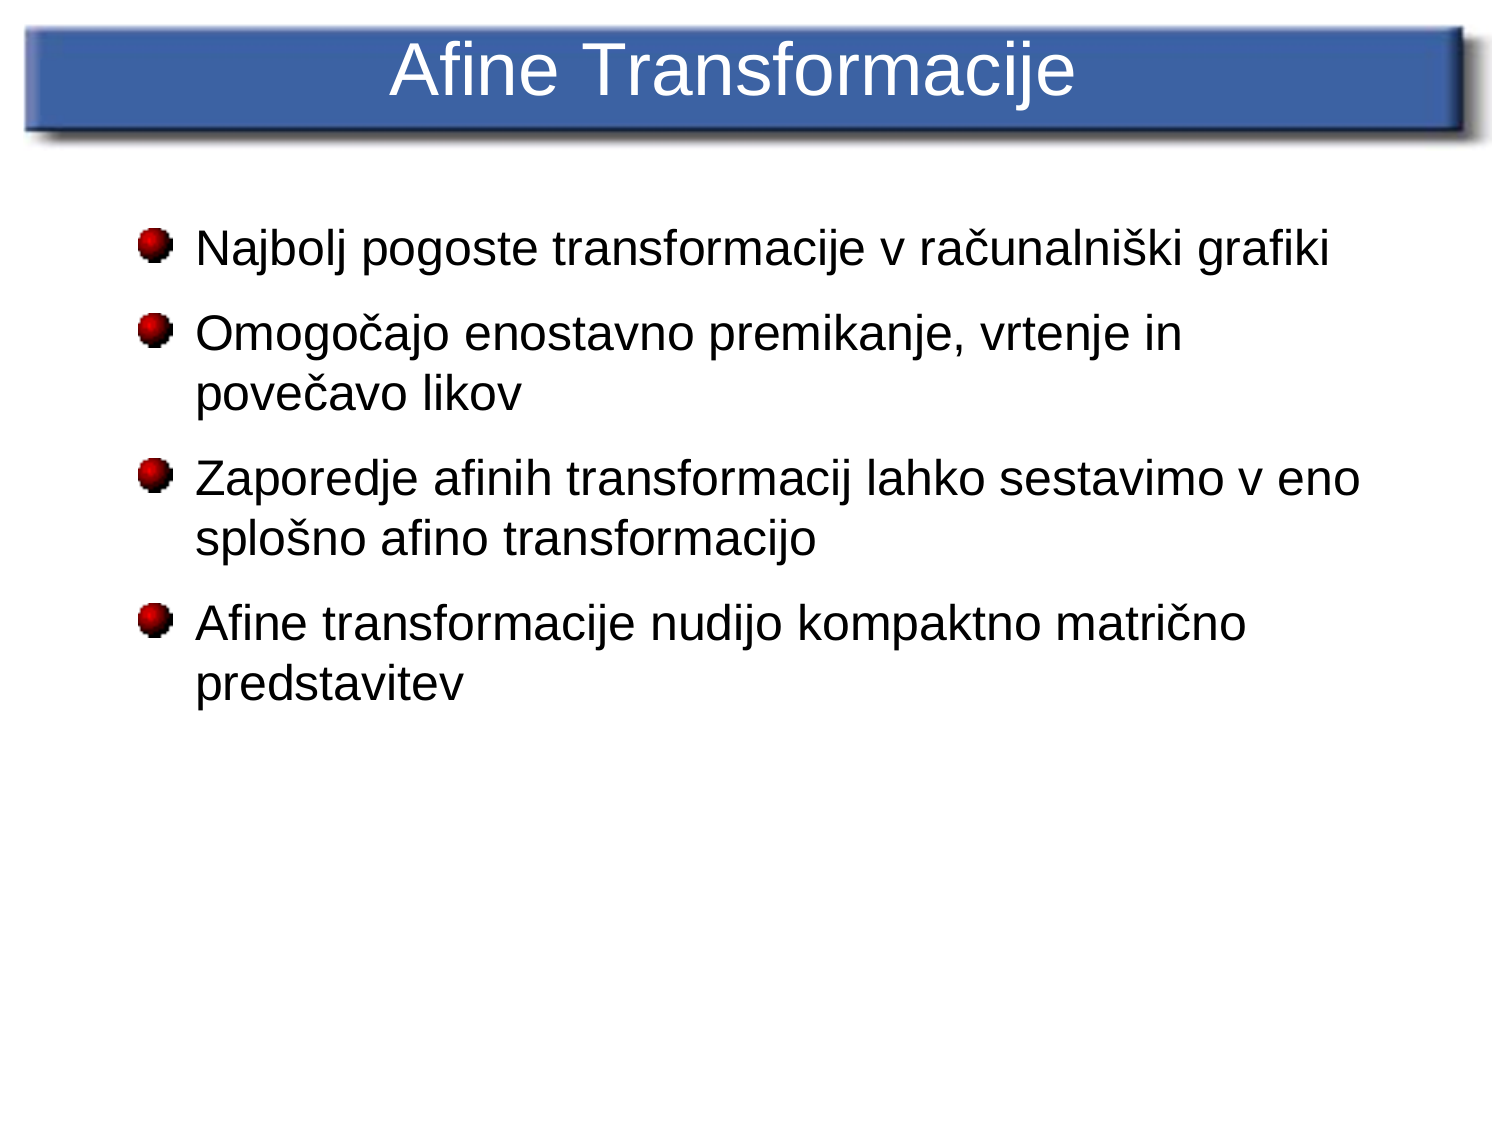

# Afine Transformacije
Najbolj pogoste transformacije v računalniški grafiki
Omogočajo enostavno premikanje, vrtenje in povečavo likov
Zaporedje afinih transformacij lahko sestavimo v eno splošno afino transformacijo
Afine transformacije nudijo kompaktno matrično predstavitev